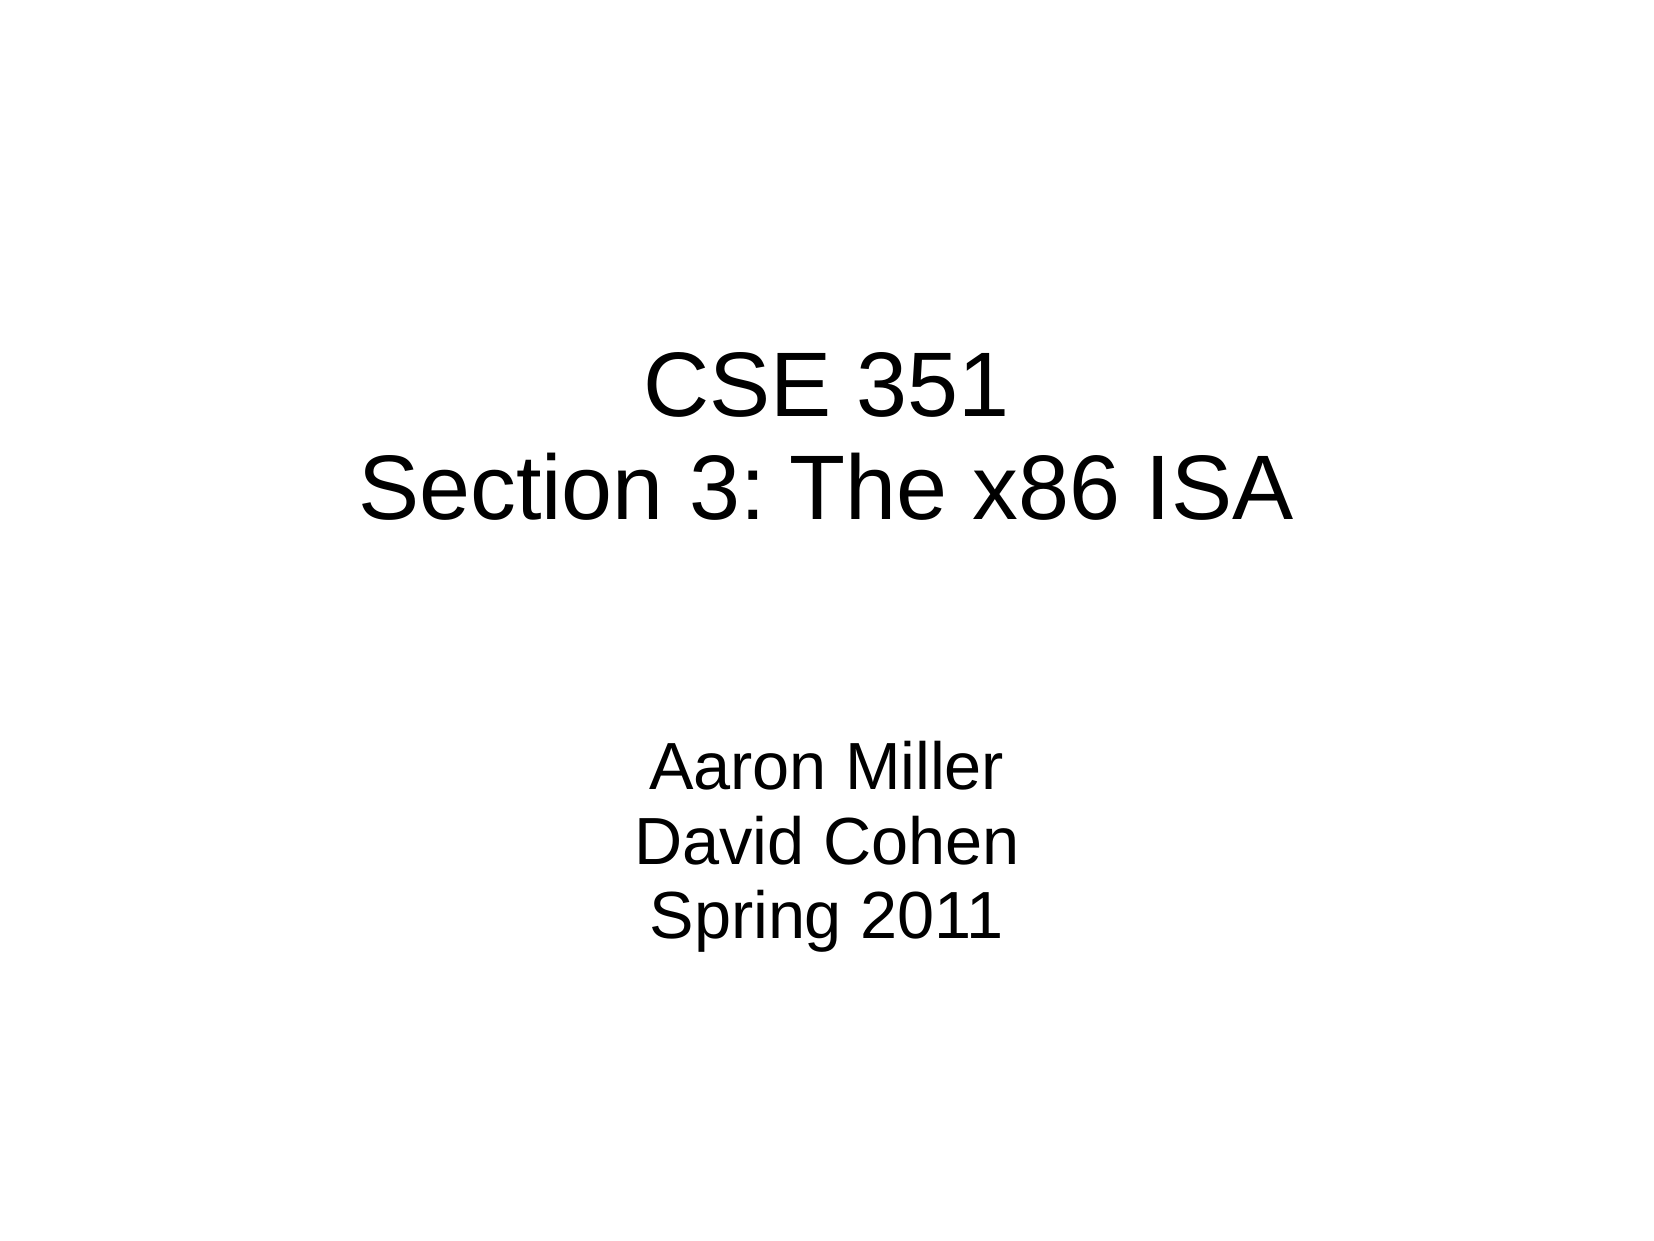

# CSE 351 Section 3: The x86 ISA
Aaron Miller
David Cohen
Spring 2011